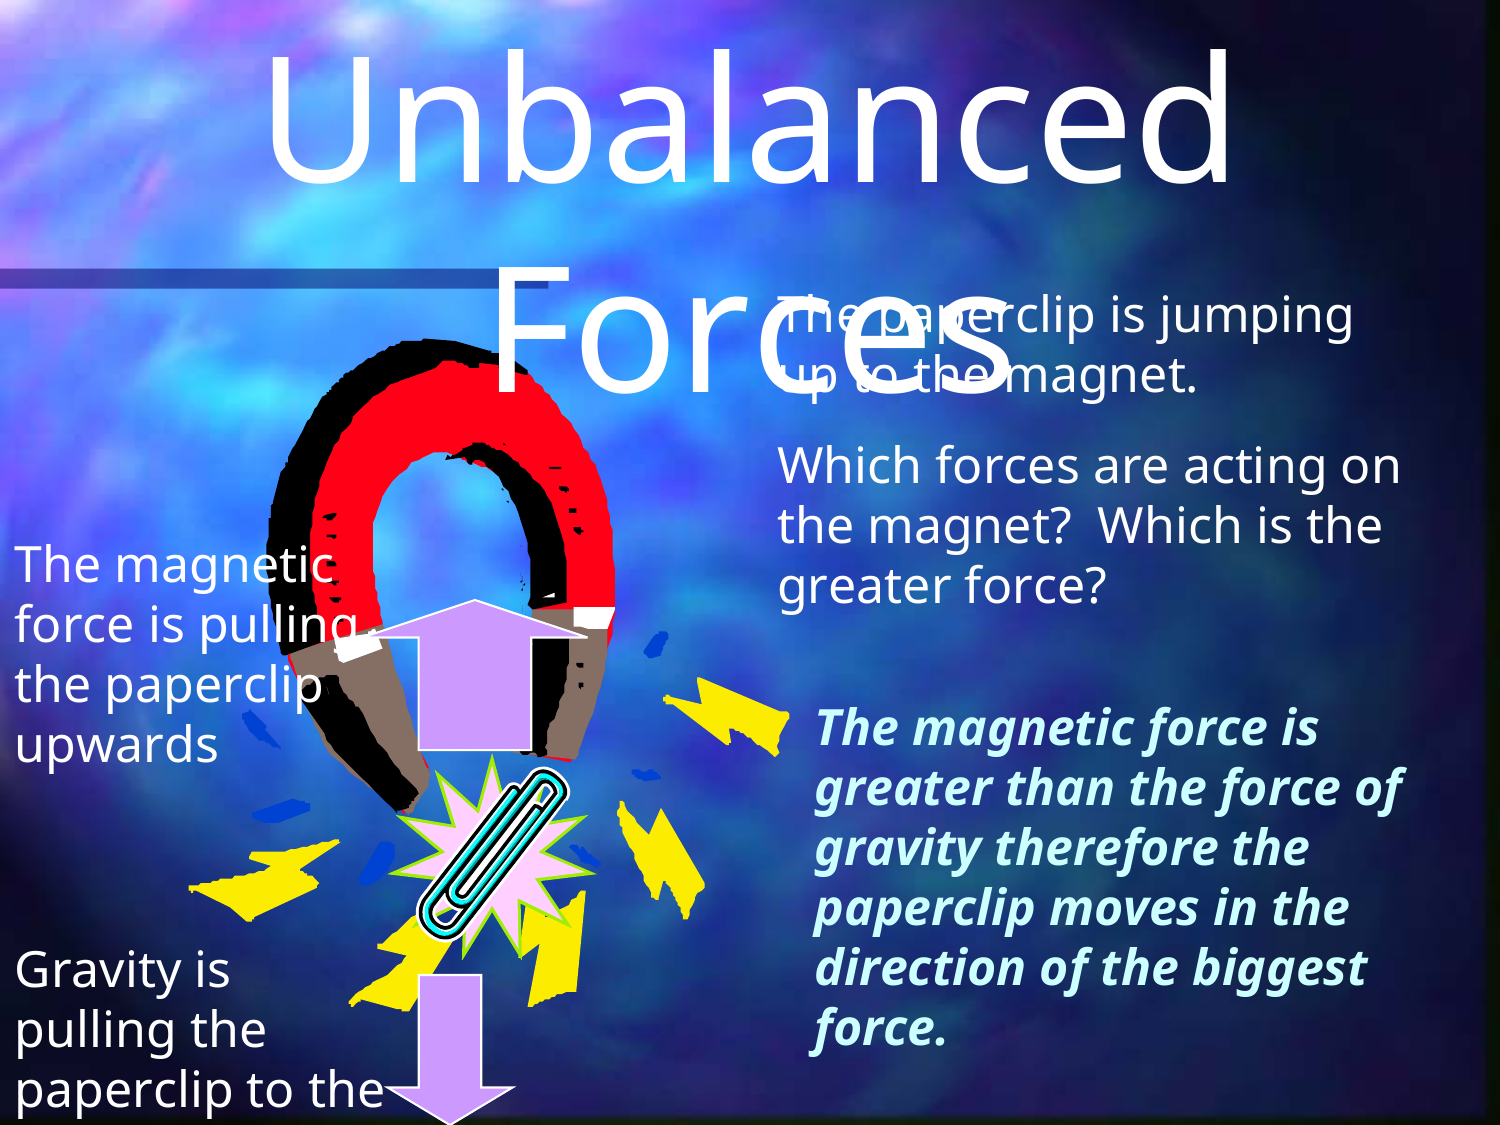

Unbalanced Forces
The paperclip is jumping up to the magnet.
Which forces are acting on the magnet? Which is the greater force?
The magnetic force is pulling the paperclip upwards
The magnetic force is greater than the force of gravity therefore the paperclip moves in the direction of the biggest force.
Gravity is pulling the paperclip to the ground